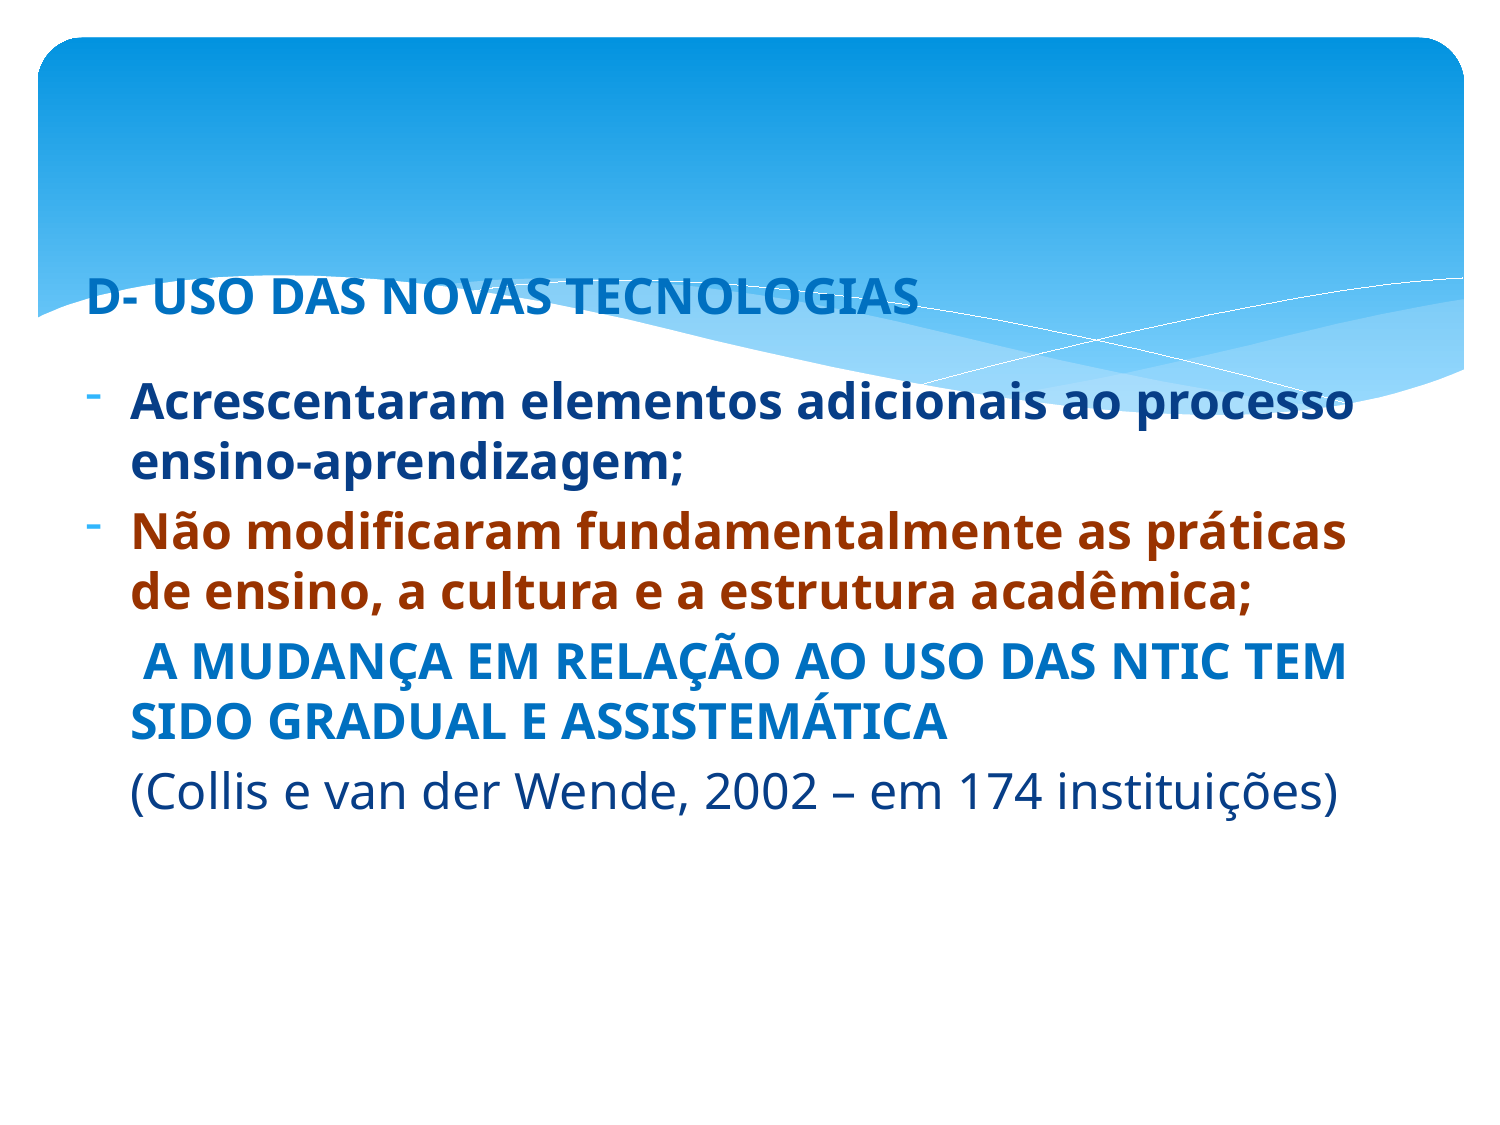

# D- USO DAS NOVAS TECNOLOGIAS
Acrescentaram elementos adicionais ao processo ensino-aprendizagem;
Não modificaram fundamentalmente as práticas de ensino, a cultura e a estrutura acadêmica;
	 A MUDANÇA EM RELAÇÃO AO USO DAS NTIC TEM SIDO GRADUAL E ASSISTEMÁTICA
	(Collis e van der Wende, 2002 – em 174 instituições)